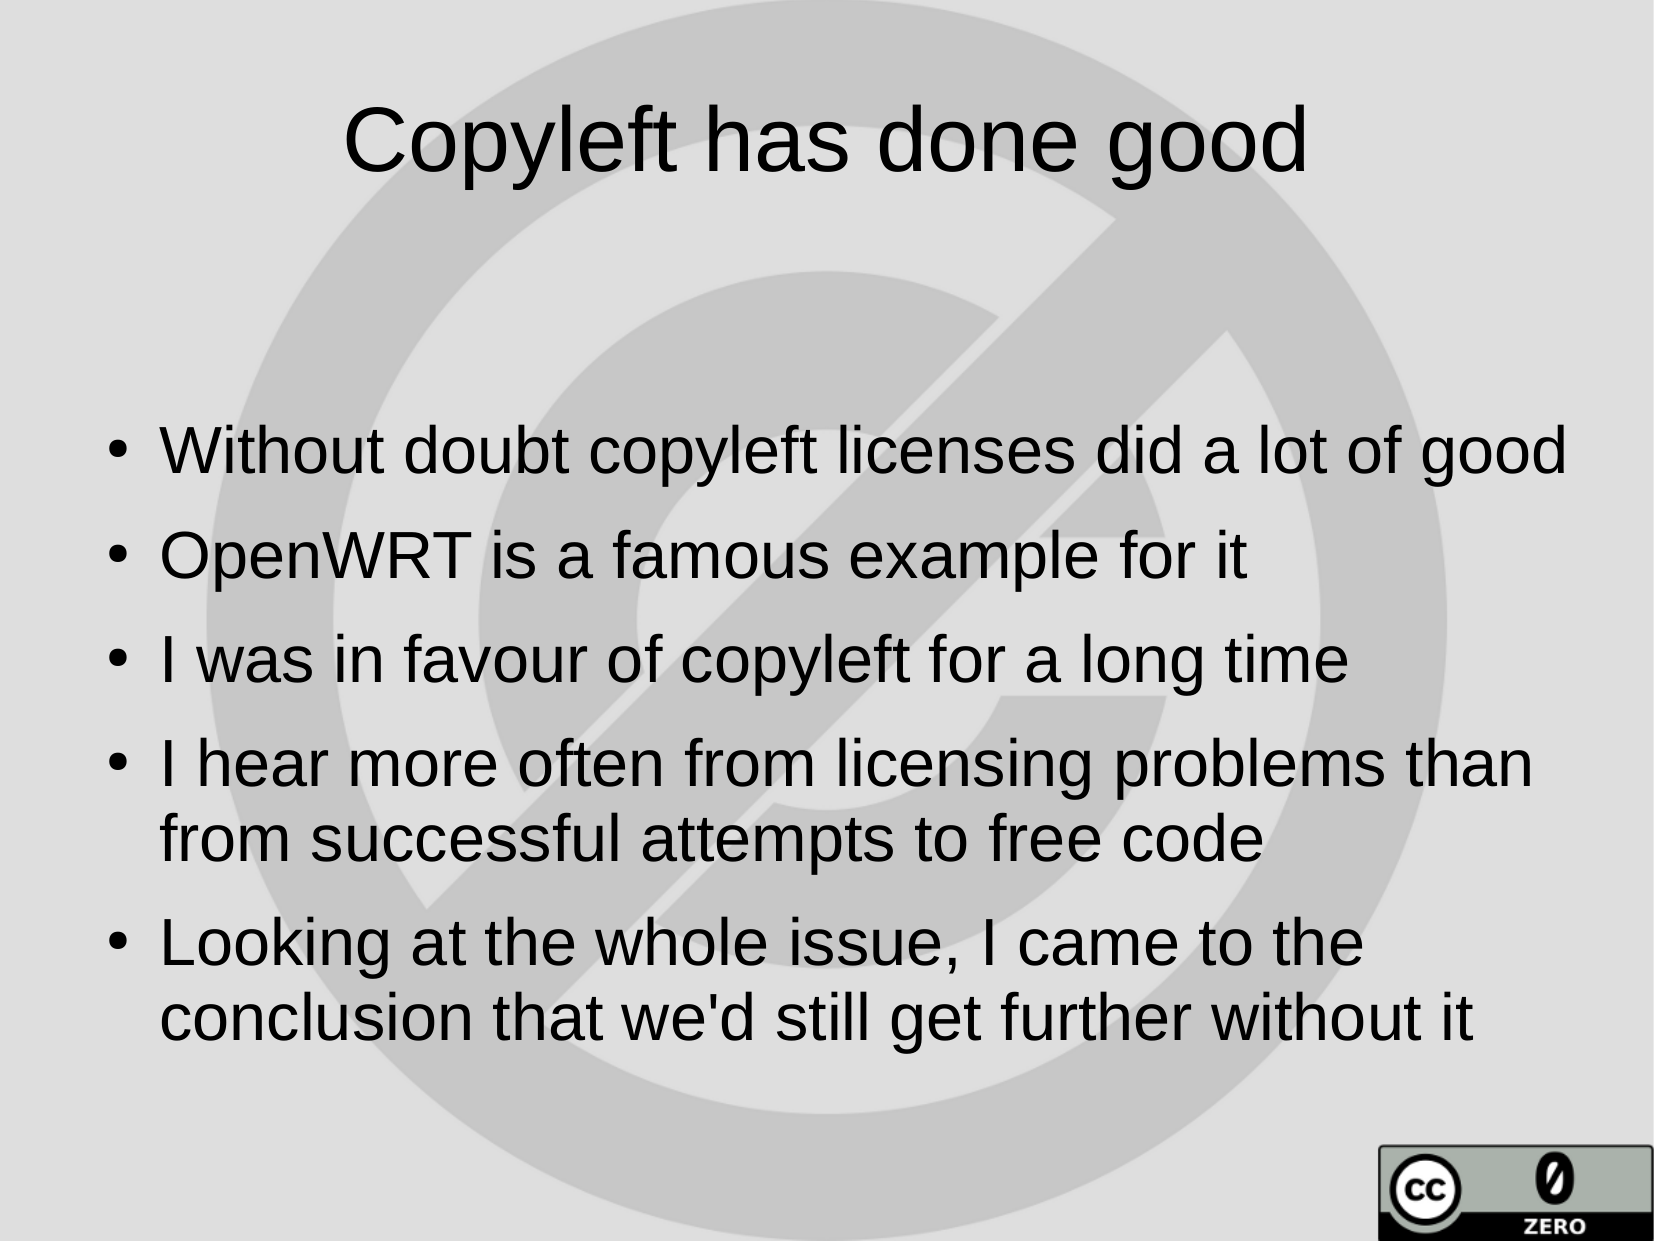

# Copyleft has done good
Without doubt copyleft licenses did a lot of good
OpenWRT is a famous example for it
I was in favour of copyleft for a long time
I hear more often from licensing problems than from successful attempts to free code
Looking at the whole issue, I came to the conclusion that we'd still get further without it